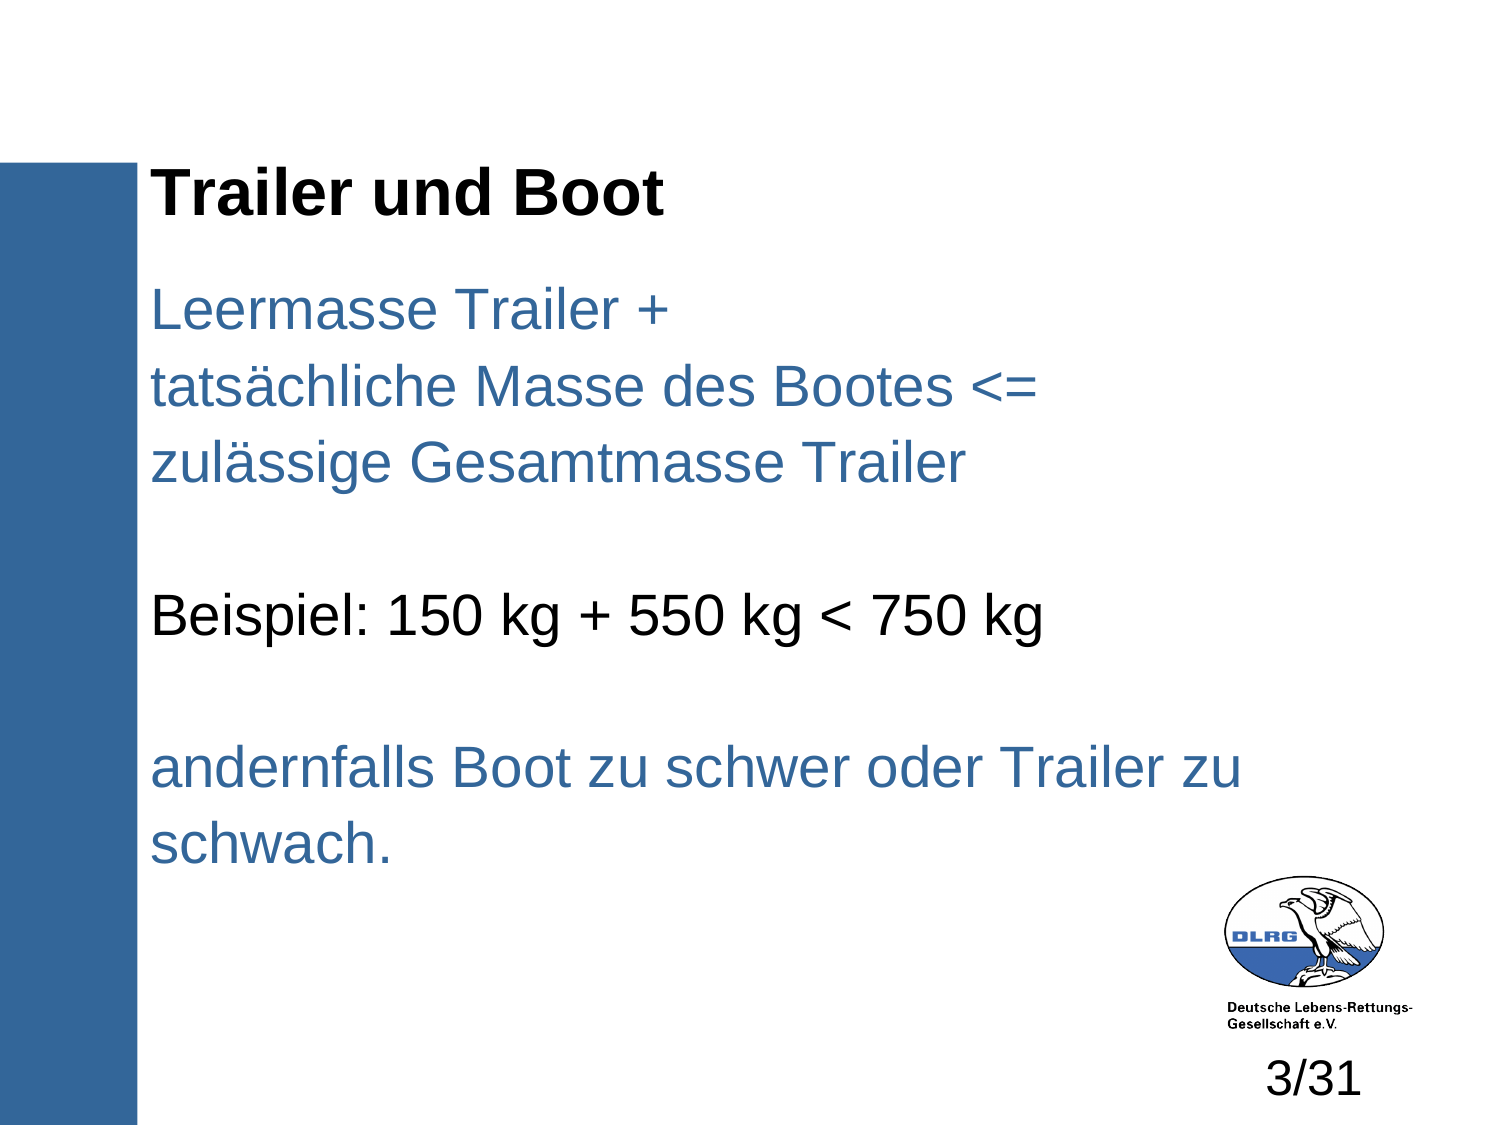

# Trailer und Boot
Leermasse Trailer +
tatsächliche Masse des Bootes <=
zulässige Gesamtmasse Trailer
Beispiel: 150 kg + 550 kg < 750 kg
andernfalls Boot zu schwer oder Trailer zu
schwach.
3/31